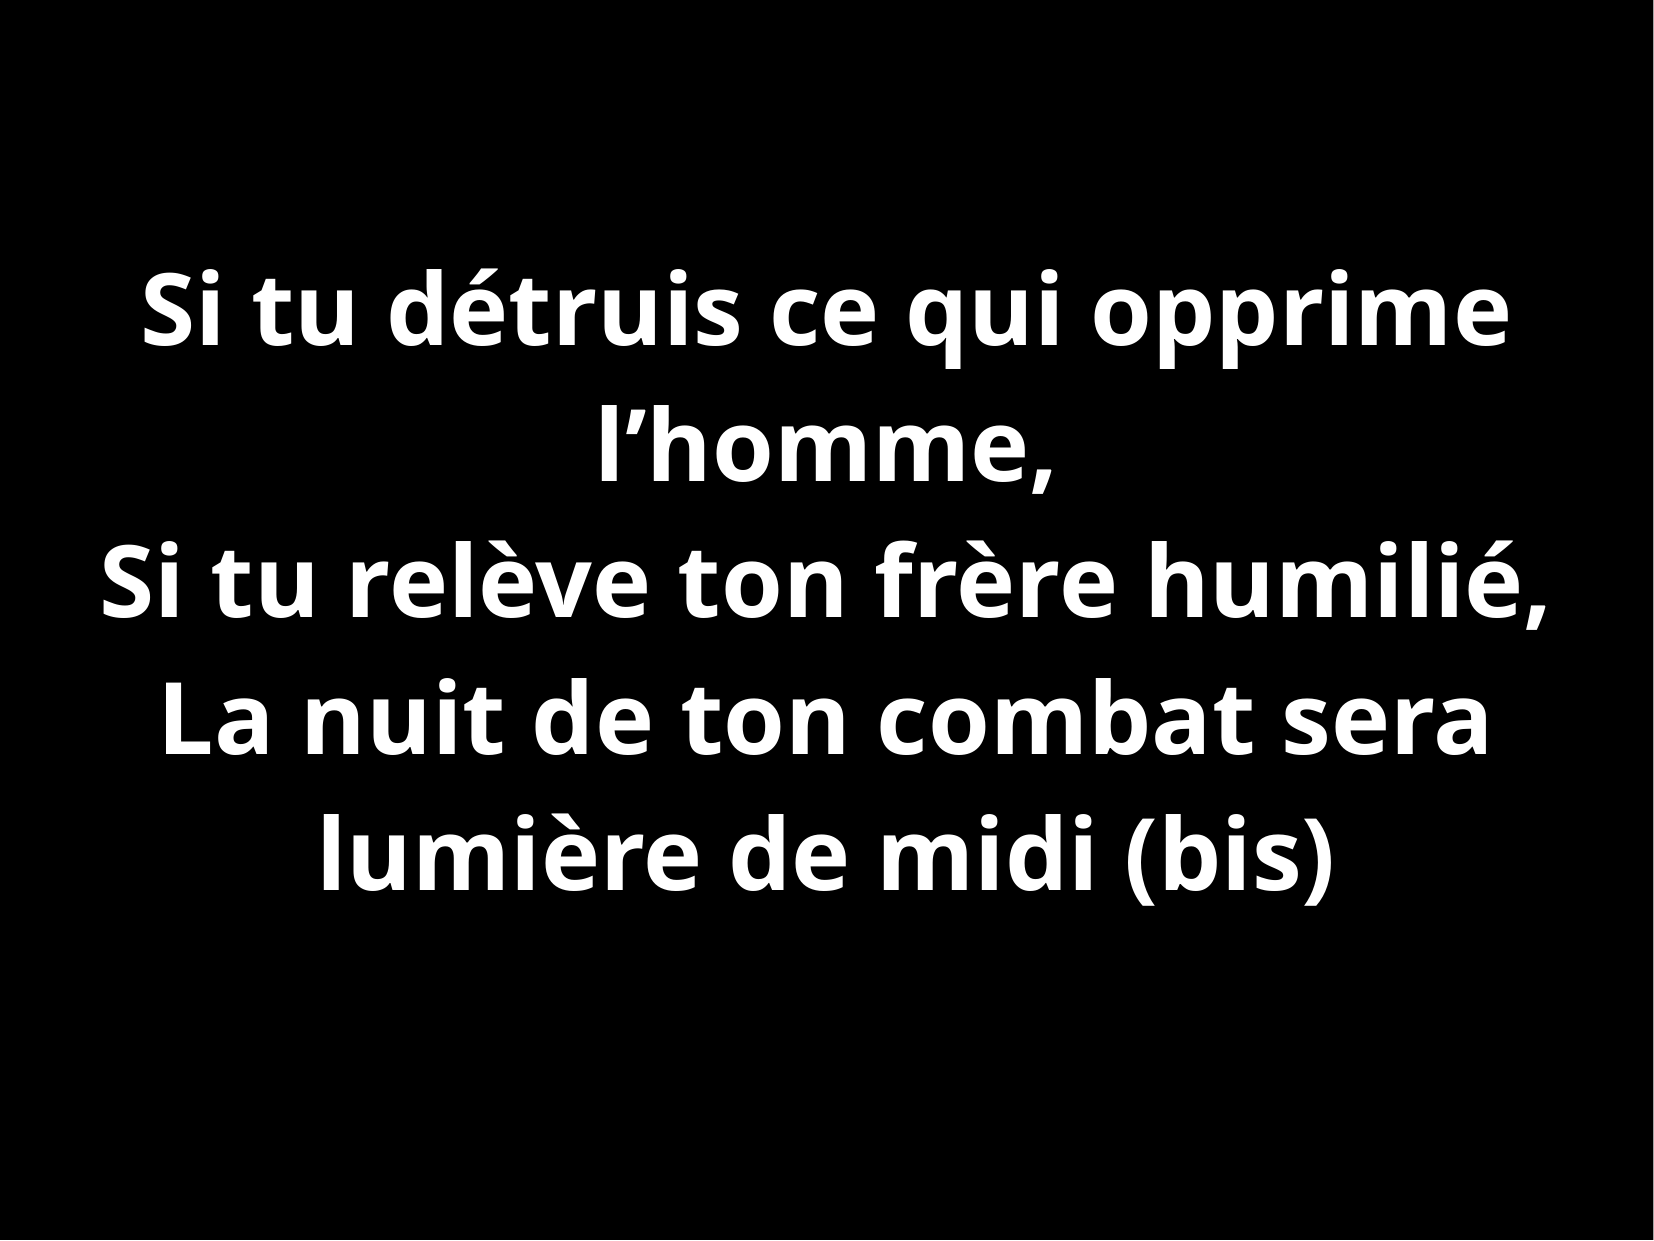

# Si tu détruis ce qui opprime l’homme,
Si tu relève ton frère humilié,
La nuit de ton combat sera lumière de midi (bis)